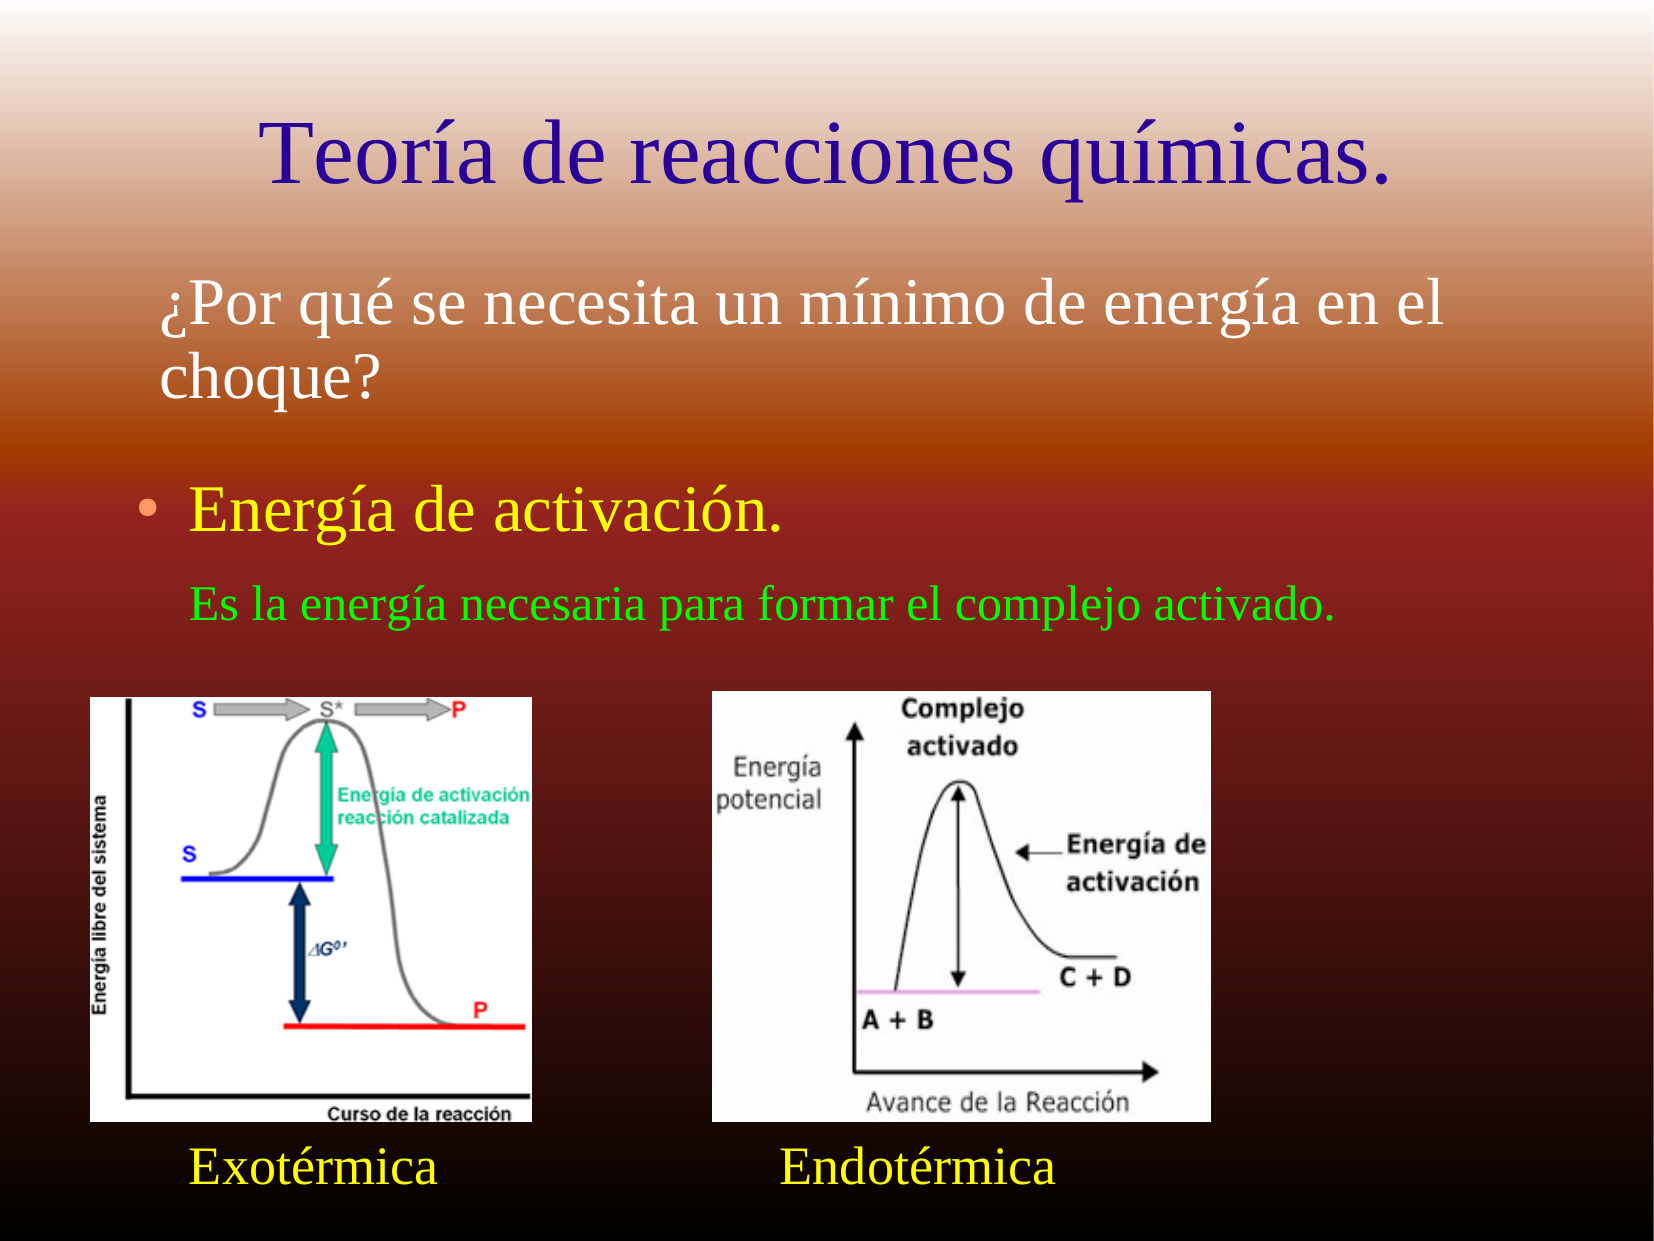

# Teoría de reacciones químicas.
¿Por qué se necesita un mínimo de energía en el choque?
Energía de activación.
Es la energía necesaria para formar el complejo activado.
Exotérmica
Endotérmica